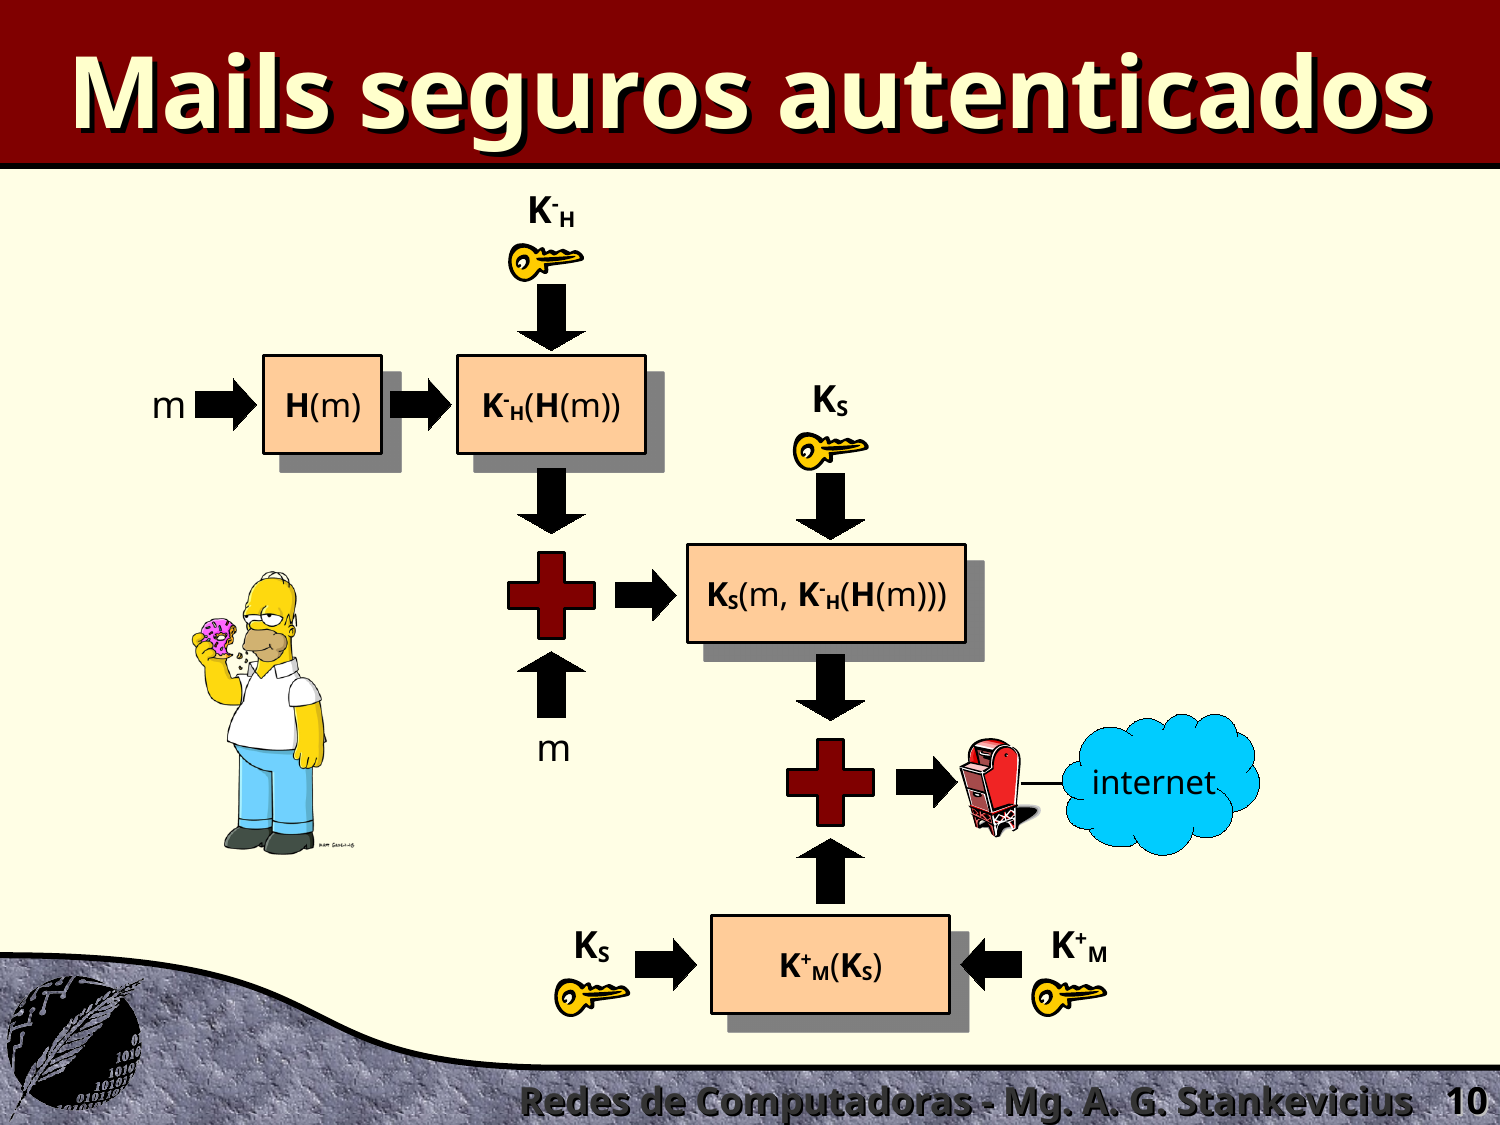

# Mails seguros autenticados
K-H
H(m)
K-H(H(m))
KS
m
KS(m, K-H(H(m)))
m
internet
KS
K+M
K+M(KS)
10